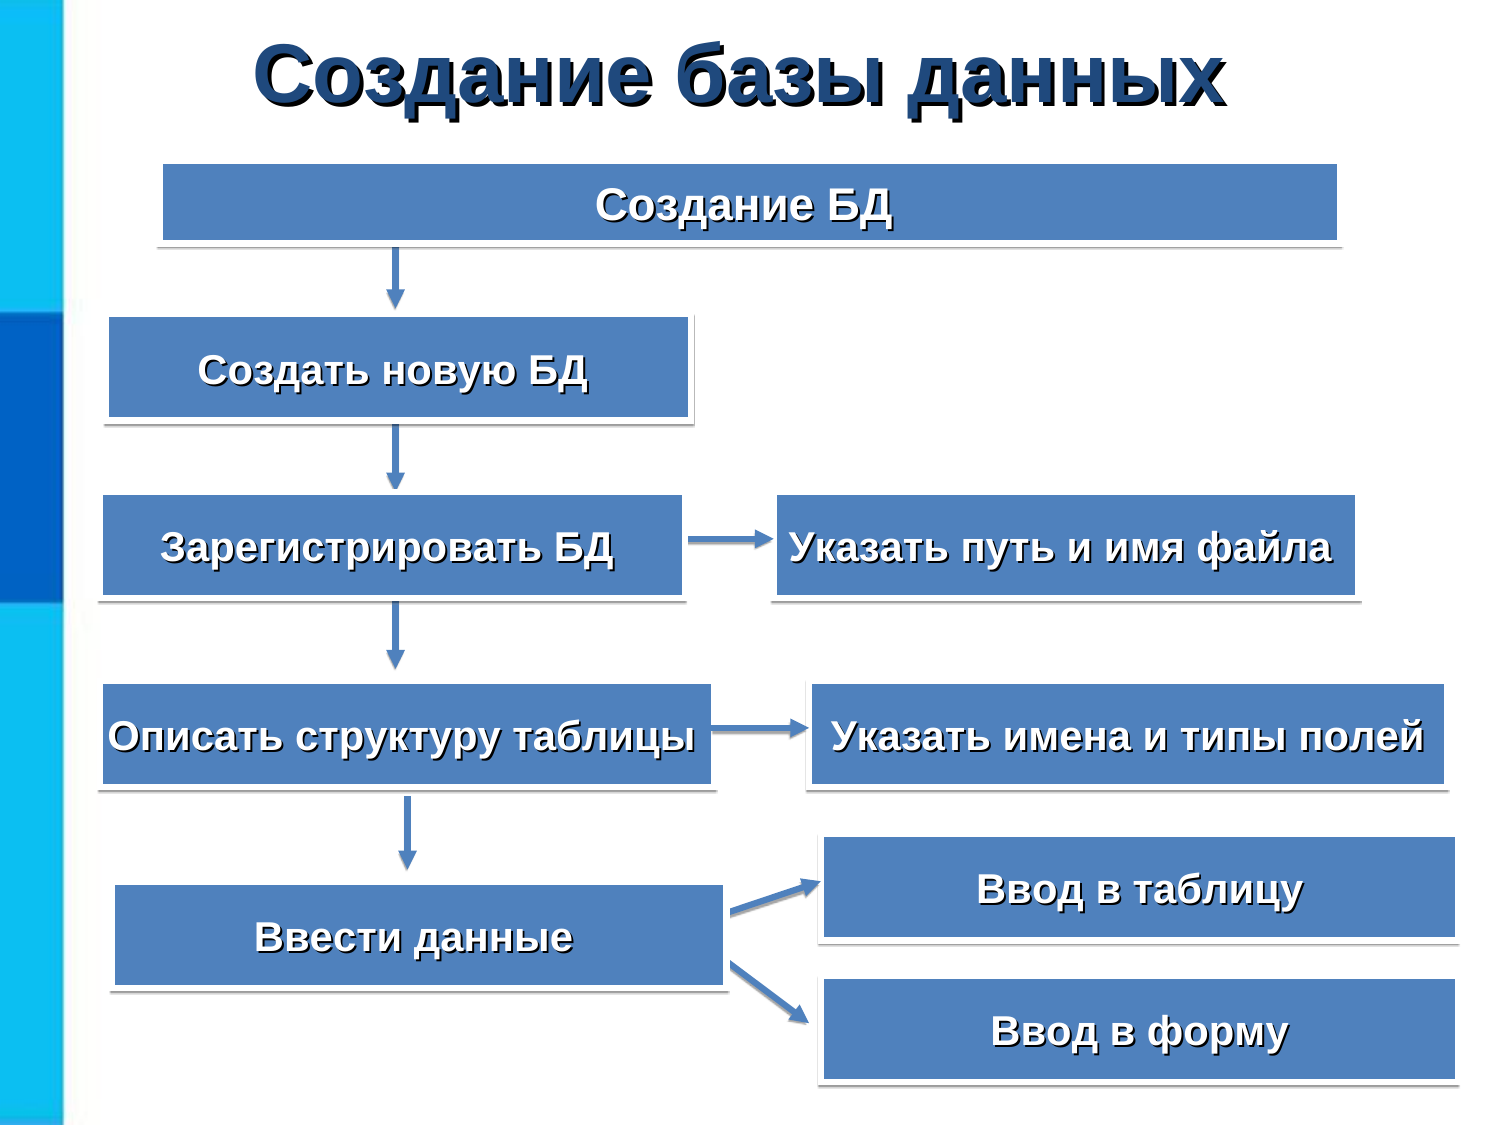

Создание базы данных
Создание БД
Создать новую БД
Зарегистрировать БД
Указать путь и имя файла
Описать структуру таблицы
Указать имена и типы полей
Ввод в таблицу
Ввести данные
Ввод в форму